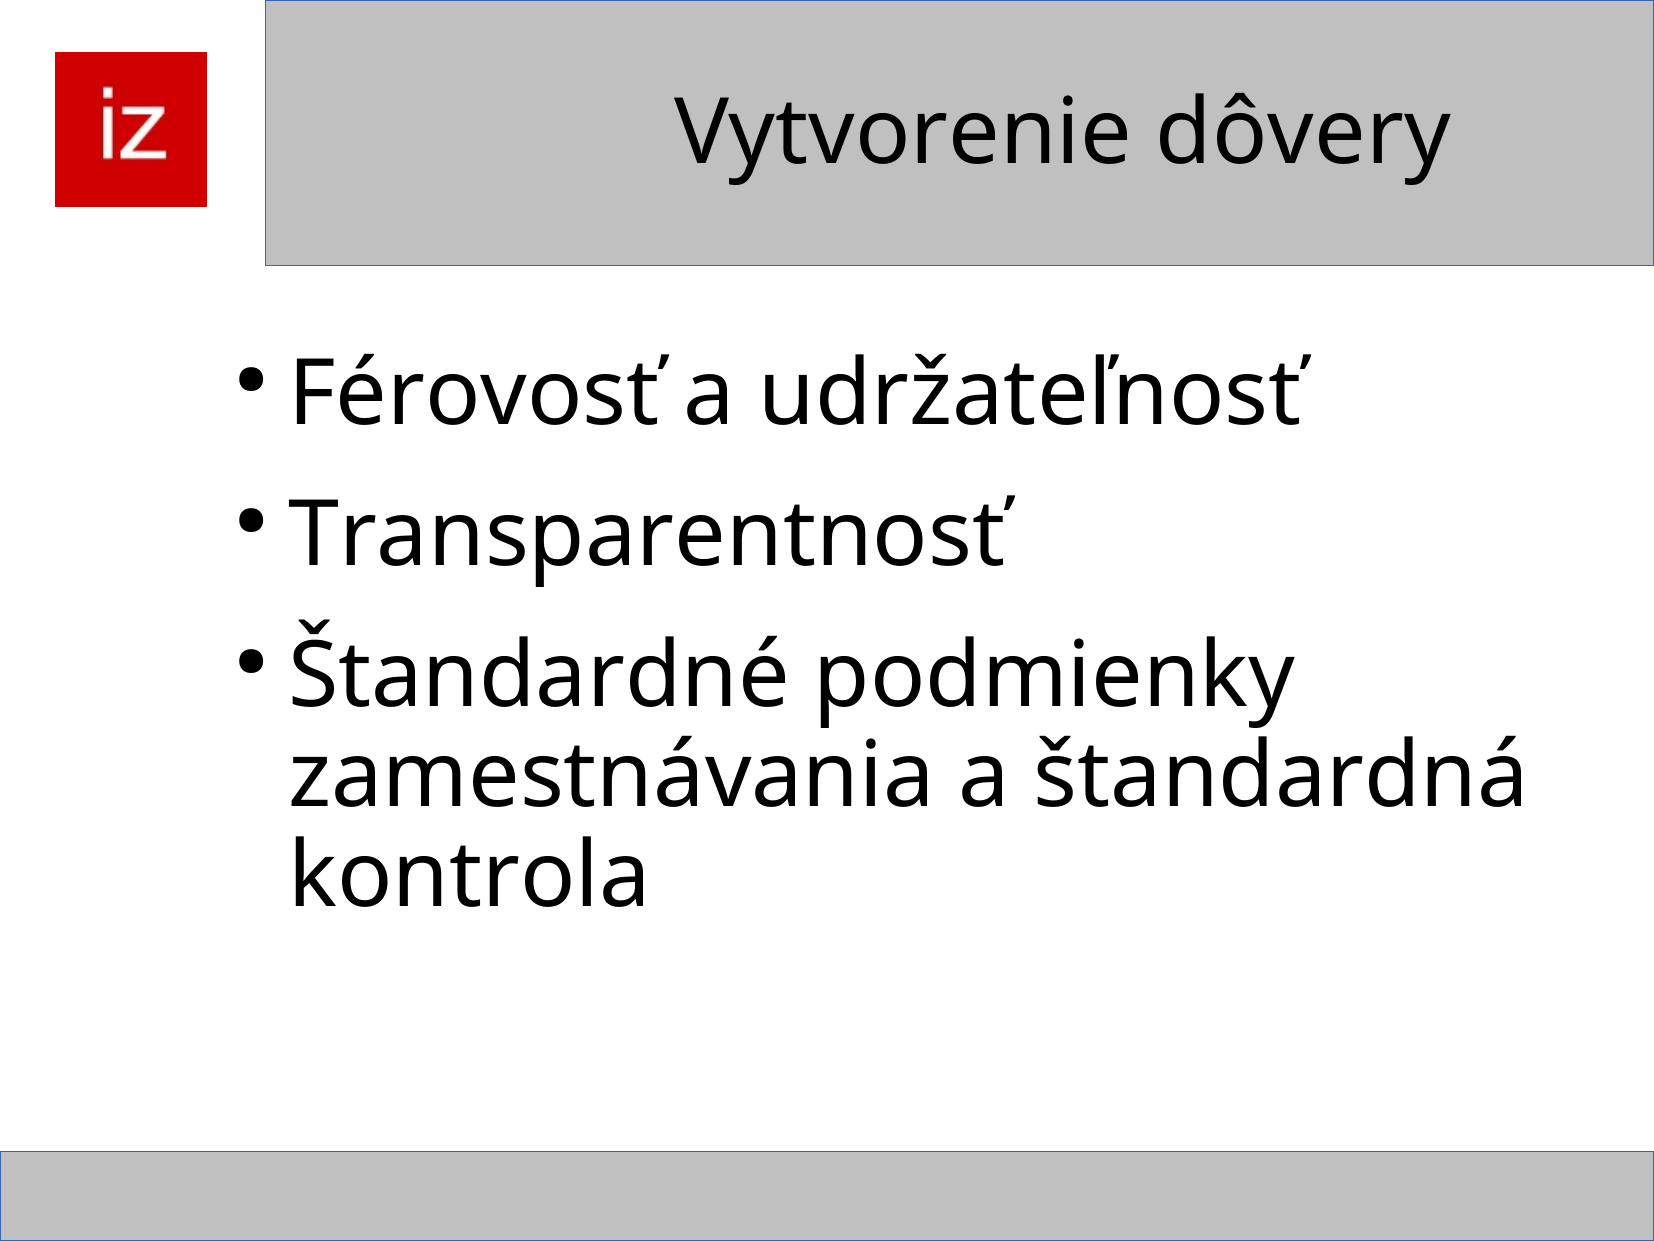

# Vytvorenie dôvery
Férovosť a udržateľnosť
Transparentnosť
Štandardné podmienky zamestnávania a štandardná kontrola